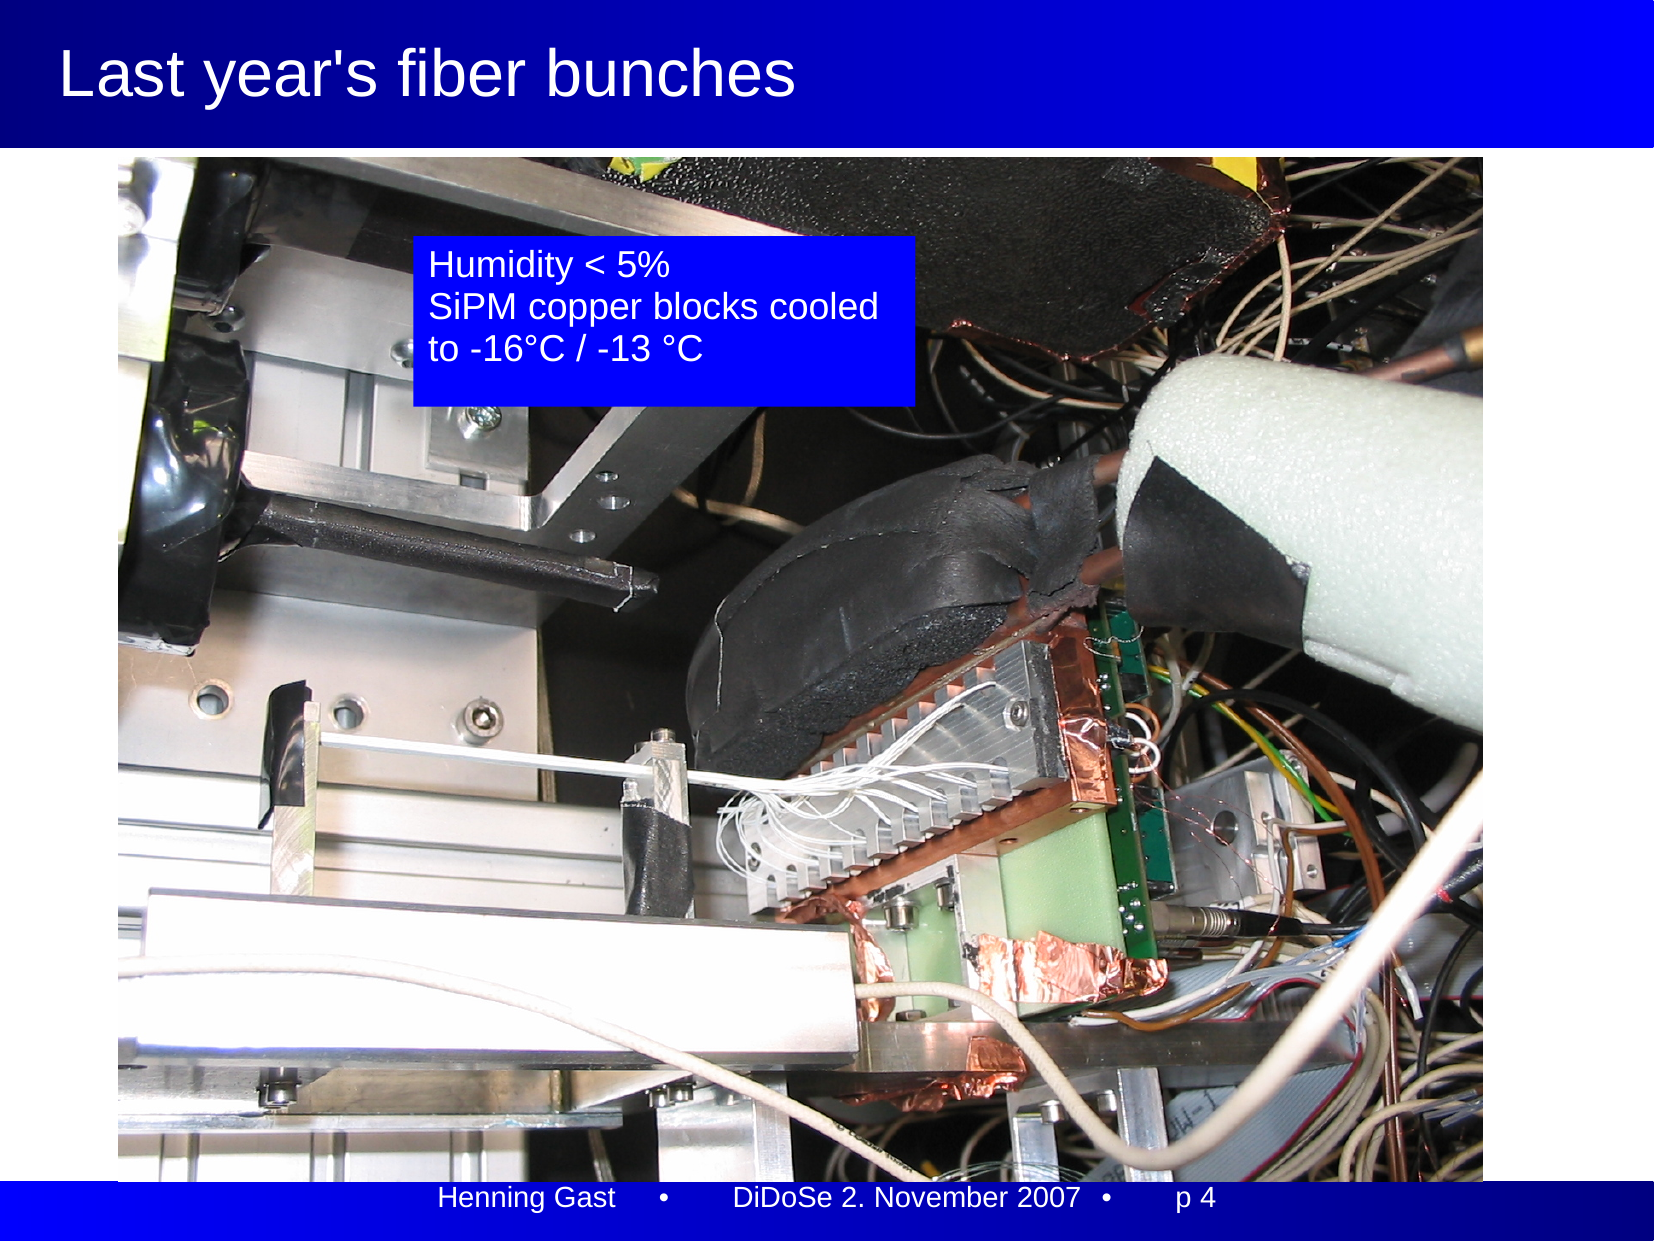

# Last year's fiber bunches
Humidity < 5%
SiPM copper blocks cooled to -16°C / -13 °C